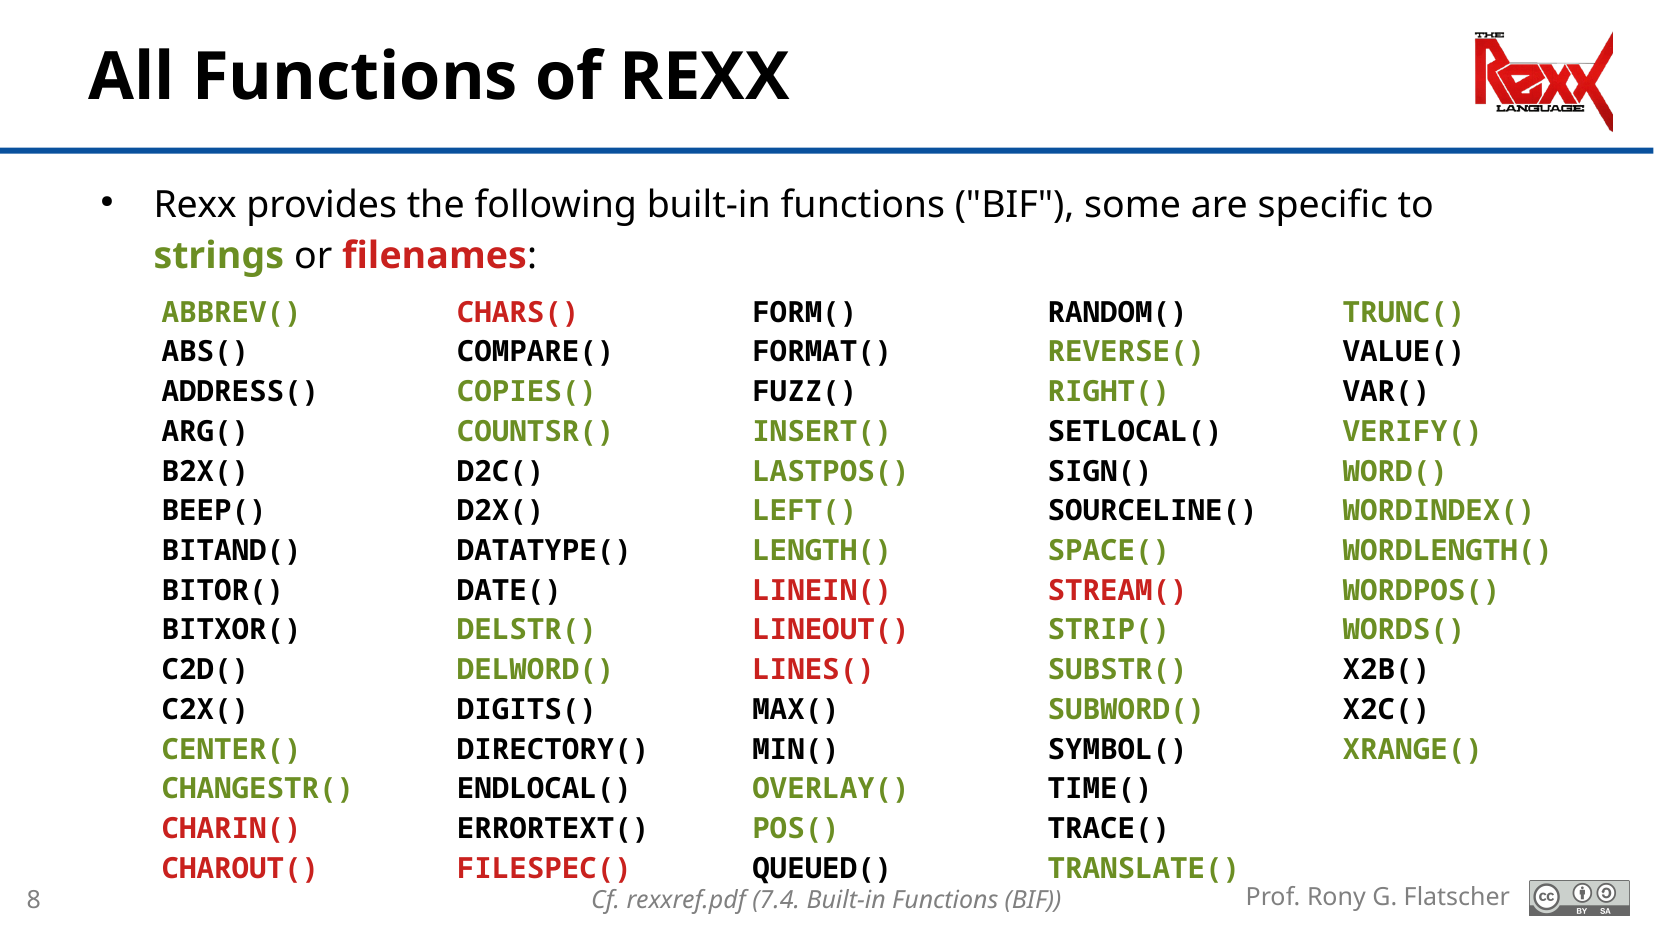

# All Functions of REXX
Rexx provides the following built-in functions ("BIF"), some are specific to strings or filenames:
ABBREV()			CHARS()			FORM()			RANDOM()			TRUNC()
ABS()			COMPARE()		FORMAT()			REVERSE()		VALUE()
ADDRESS() 		COPIES()			FUZZ()			RIGHT()			VAR()
ARG() 			COUNTSR() 		INSERT()			SETLOCAL()		VERIFY()
B2X() 			D2C() 			LASTPOS()		SIGN()			WORD()
BEEP()			D2X() 			LEFT()			SOURCELINE()		WORDINDEX()
BITAND()			DATATYPE() 		LENGTH()			SPACE()			WORDLENGTH()
BITOR()			DATE() 			LINEIN()			STREAM()			WORDPOS()
BITXOR() 		DELSTR() 		LINEOUT()		STRIP()			WORDS()
C2D() 			DELWORD() 		LINES()			SUBSTR()			X2B()
C2X() 			DIGITS() 		MAX()			SUBWORD()		X2C()
CENTER() 		DIRECTORY() 		MIN()			SYMBOL()			XRANGE()
CHANGESTR() 		ENDLOCAL() 		OVERLAY()		TIME()
CHARIN()			ERRORTEXT() 		POS()			TRACE()
CHAROUT()		FILESPEC()		QUEUED()			TRANSLATE()
Cf. rexxref.pdf (7.4. Built-in Functions (BIF))